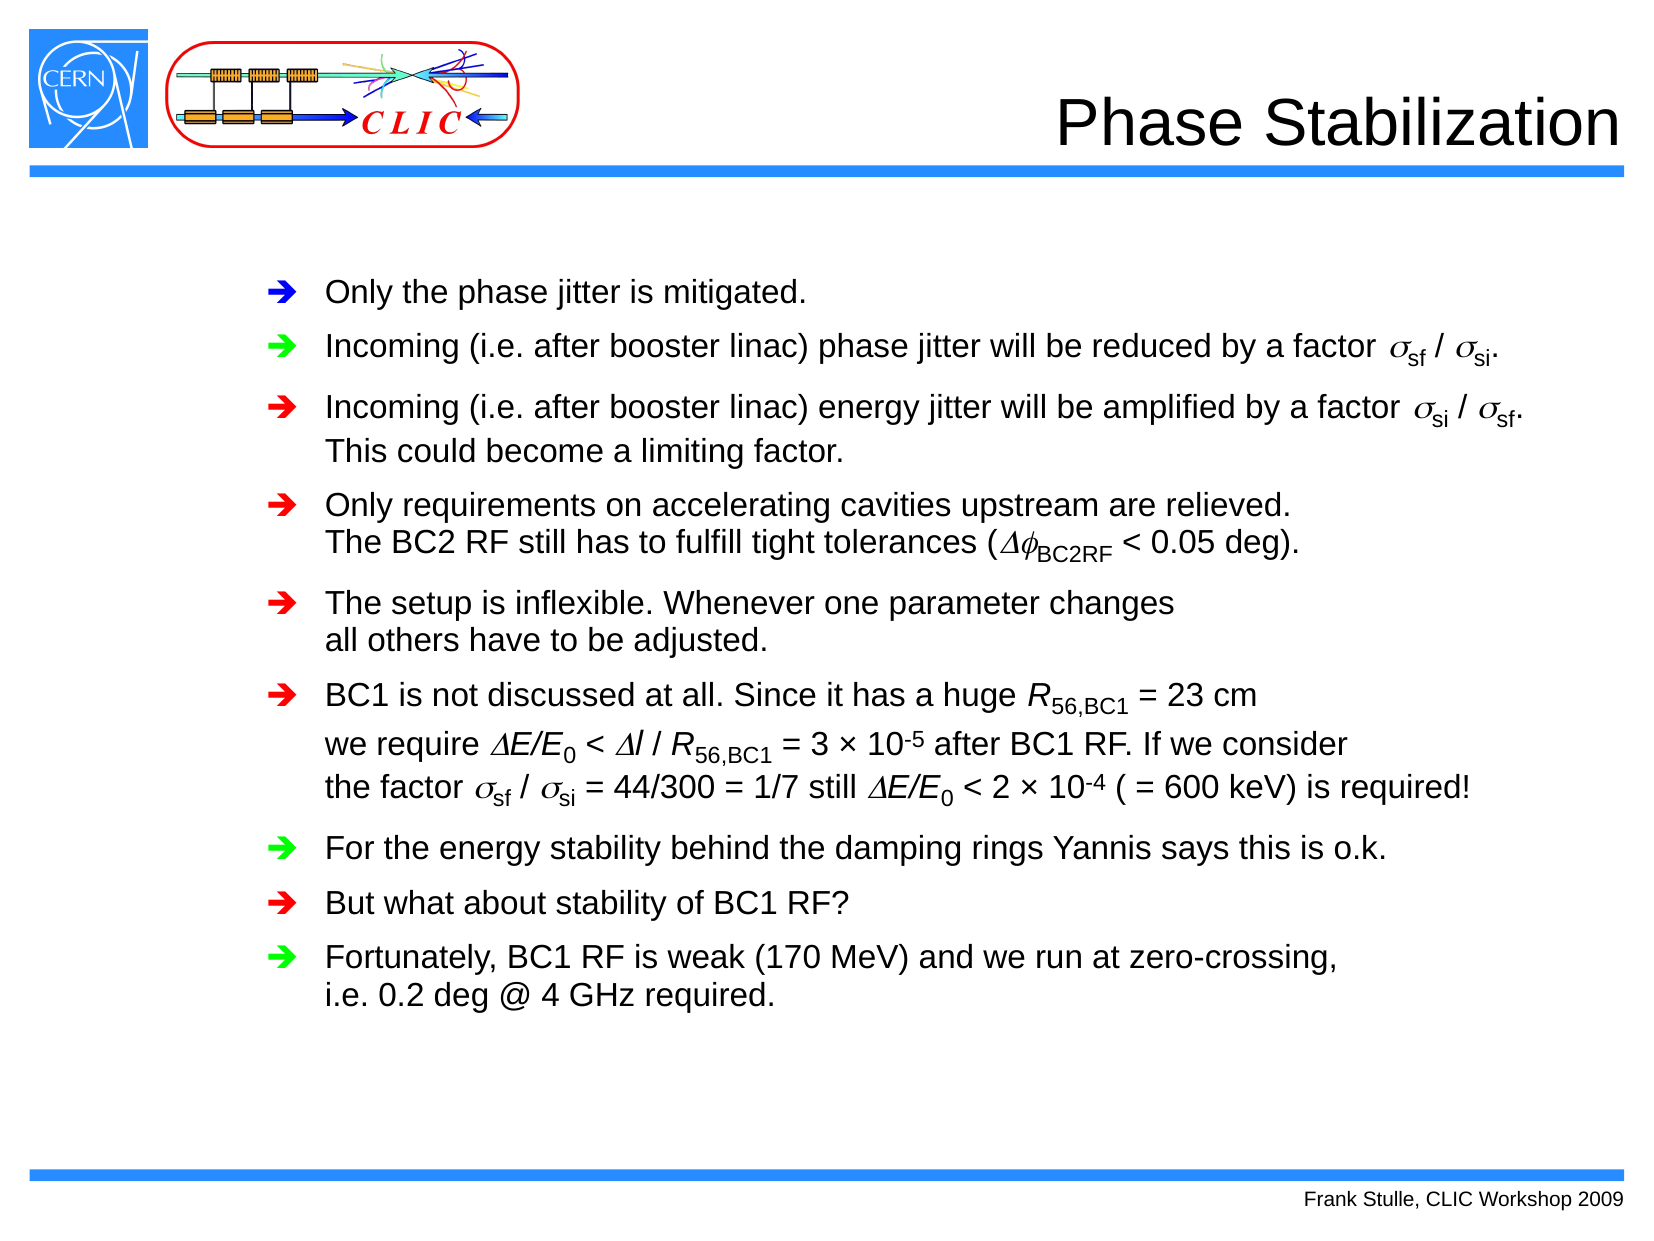

# Phase Stabilization
		Only the phase jitter is mitigated.
		Incoming (i.e. after booster linac) phase jitter will be reduced by a factor ssf / ssi.
		Incoming (i.e. after booster linac) energy jitter will be amplified by a factor ssi / ssf.
		This could become a limiting factor.
		Only requirements on accelerating cavities upstream are relieved.
		The BC2 RF still has to fulfill tight tolerances (DfBC2RF < 0.05 deg).
		The setup is inflexible. Whenever one parameter changes
		all others have to be adjusted.
		BC1 is not discussed at all. Since it has a huge R56,BC1 = 23 cm
		we require DE/E0 < Dl / R56,BC1 = 3 × 10-5 after BC1 RF. If we consider
		the factor ssf / ssi = 44/300 = 1/7 still DE/E0 < 2 × 10-4 ( = 600 keV) is required!
		For the energy stability behind the damping rings Yannis says this is o.k.
		But what about stability of BC1 RF?
		Fortunately, BC1 RF is weak (170 MeV) and we run at zero-crossing,
		i.e. 0.2 deg @ 4 GHz required.